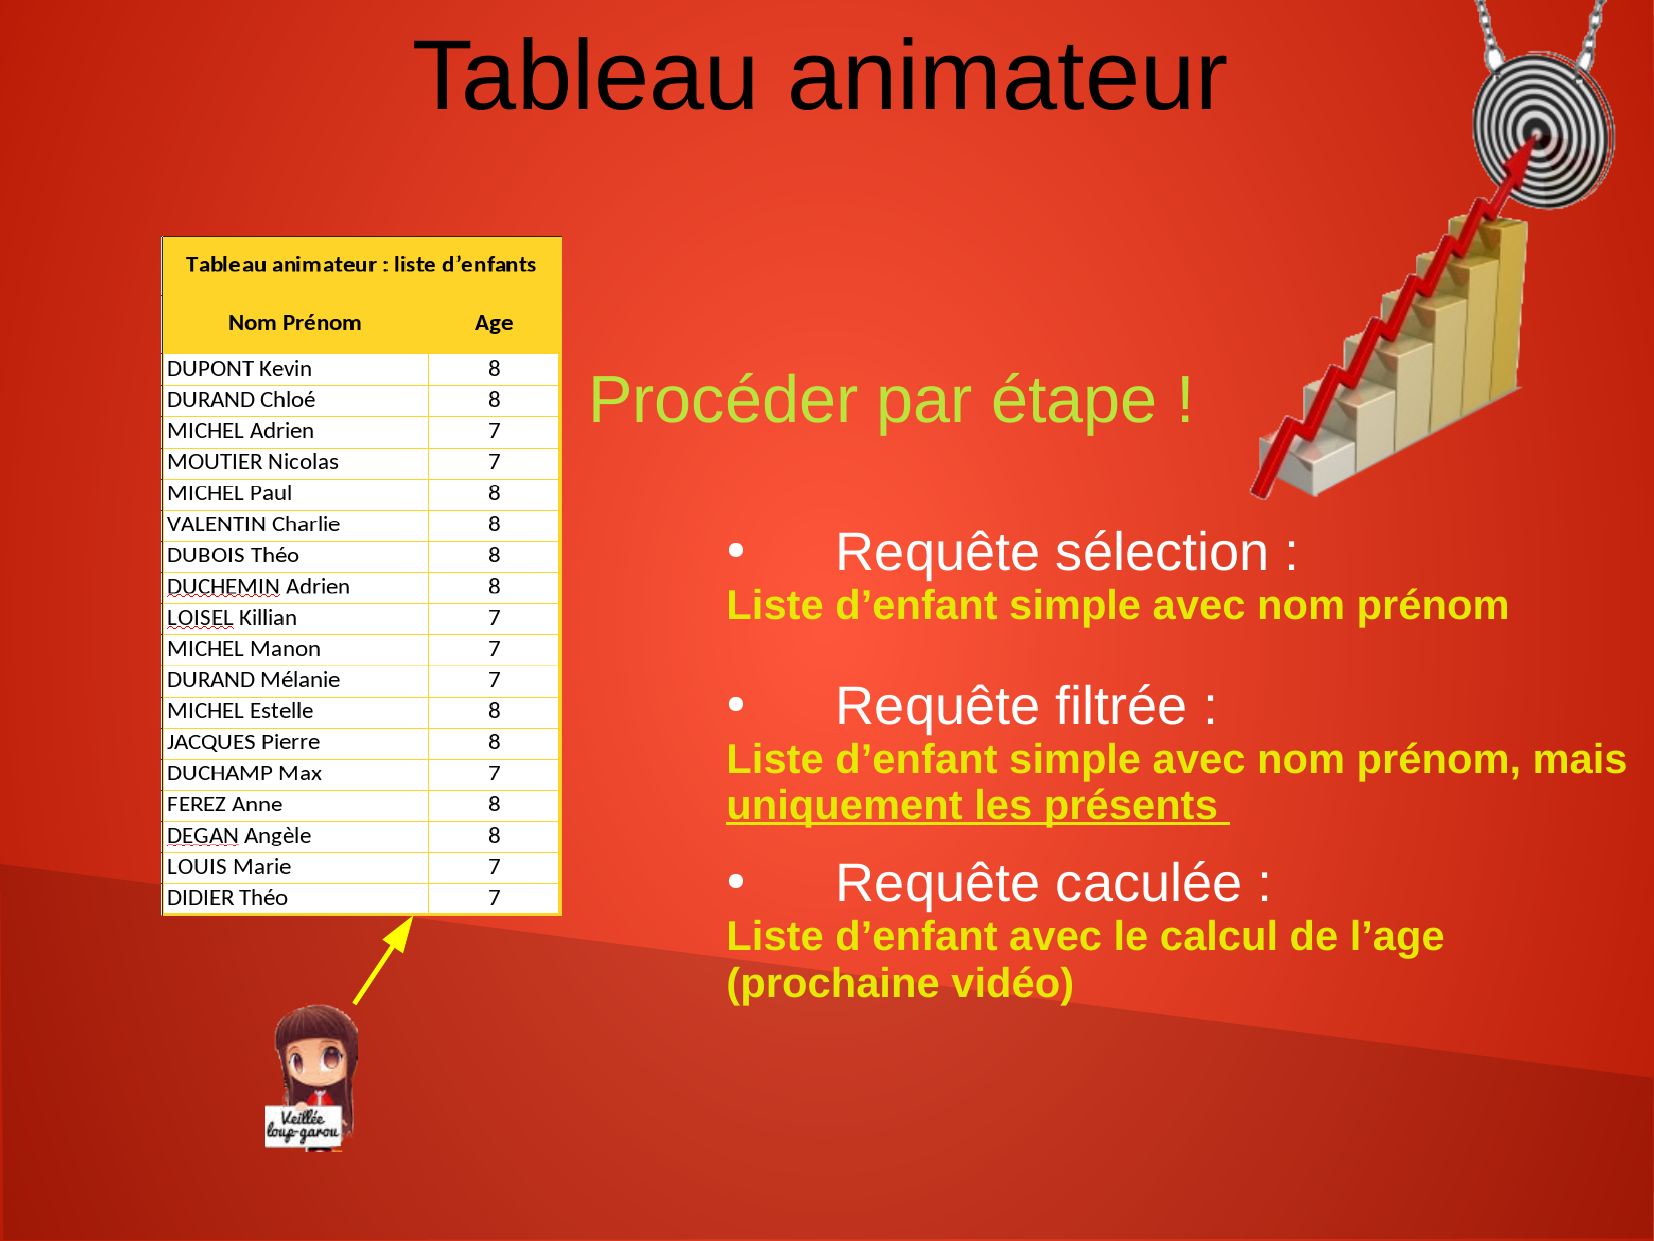

# Tableau animateur
Procéder par étape !
 Requête sélection :
Liste d’enfant simple avec nom prénom
 Requête filtrée :
Liste d’enfant simple avec nom prénom, mais
uniquement les présents
 Requête caculée :
Liste d’enfant avec le calcul de l’age
(prochaine vidéo)